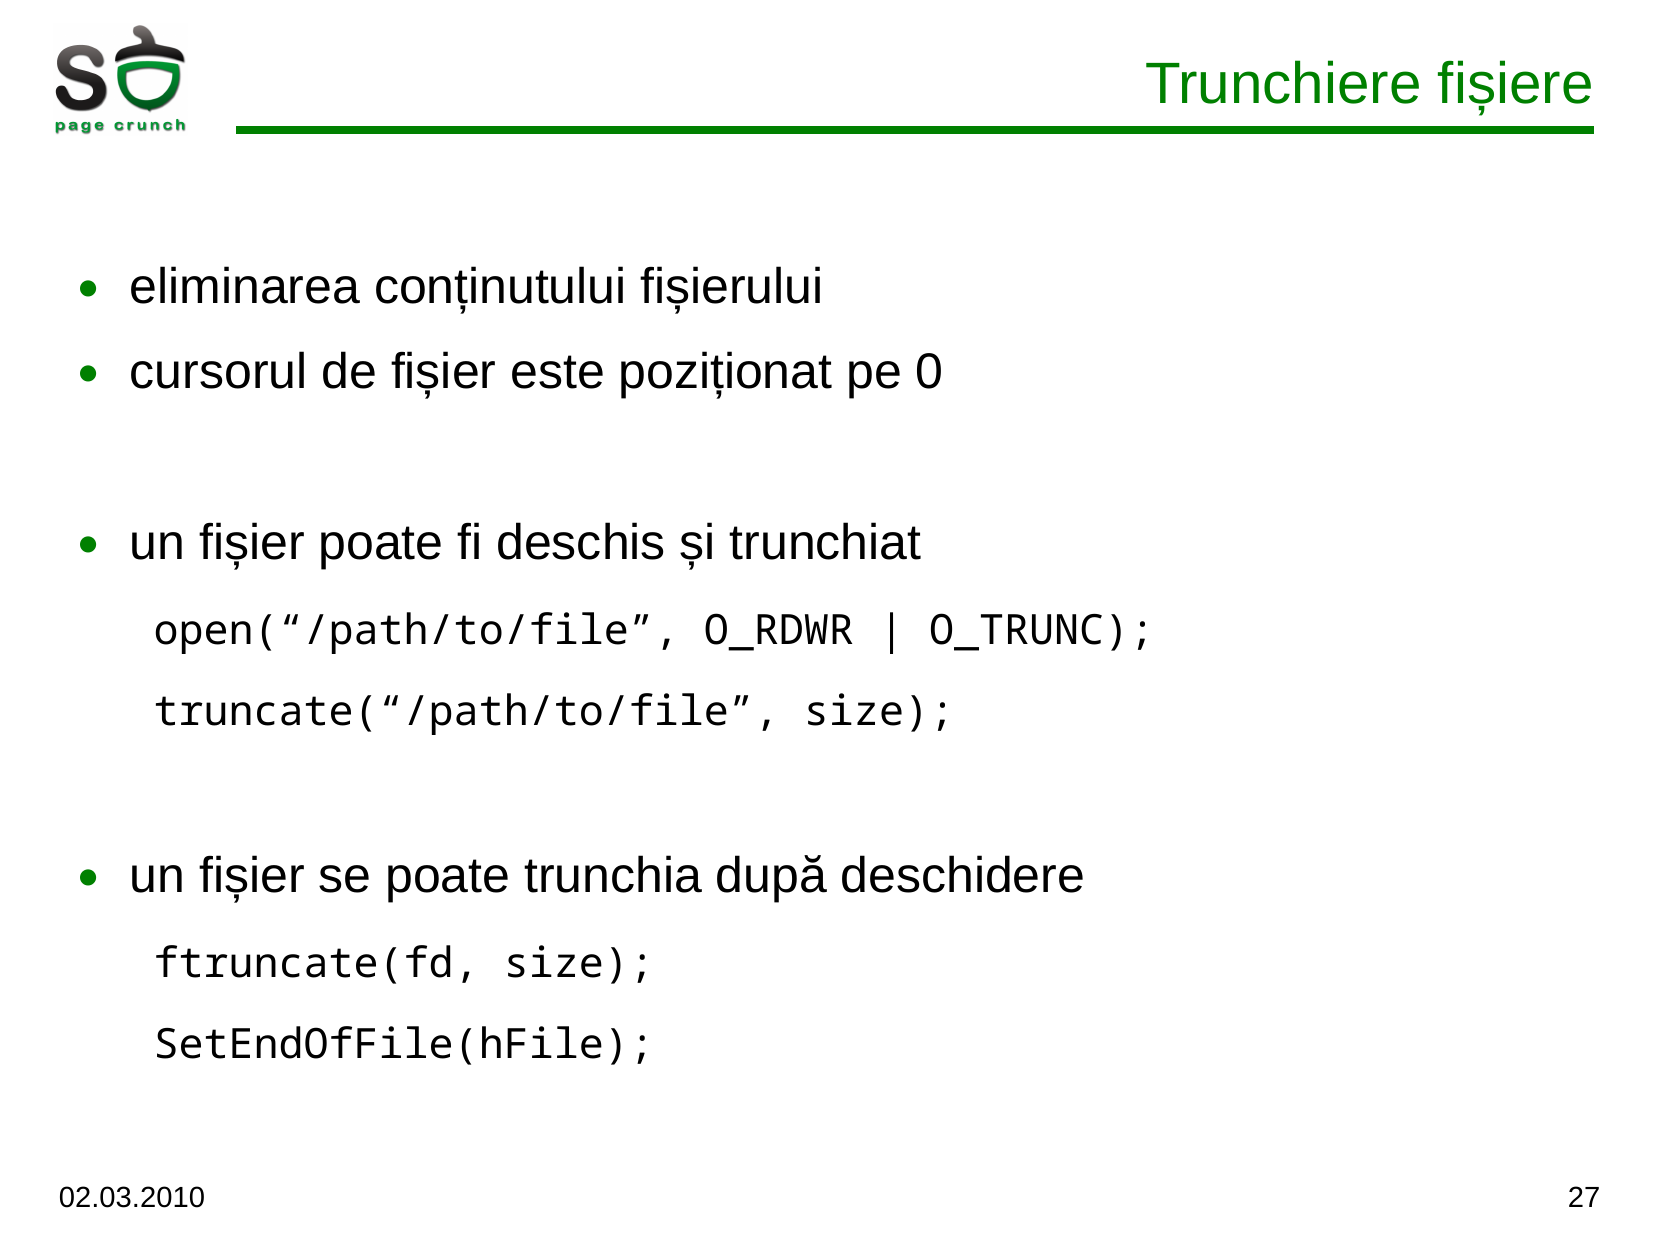

# Trunchiere fișiere
eliminarea conținutului fișierului
cursorul de fișier este poziționat pe 0
un fișier poate fi deschis și trunchiat
open(“/path/to/file”, O_RDWR | O_TRUNC);
truncate(“/path/to/file”, size);
un fișier se poate trunchia după deschidere
ftruncate(fd, size);
SetEndOfFile(hFile);
02.03.2010
27